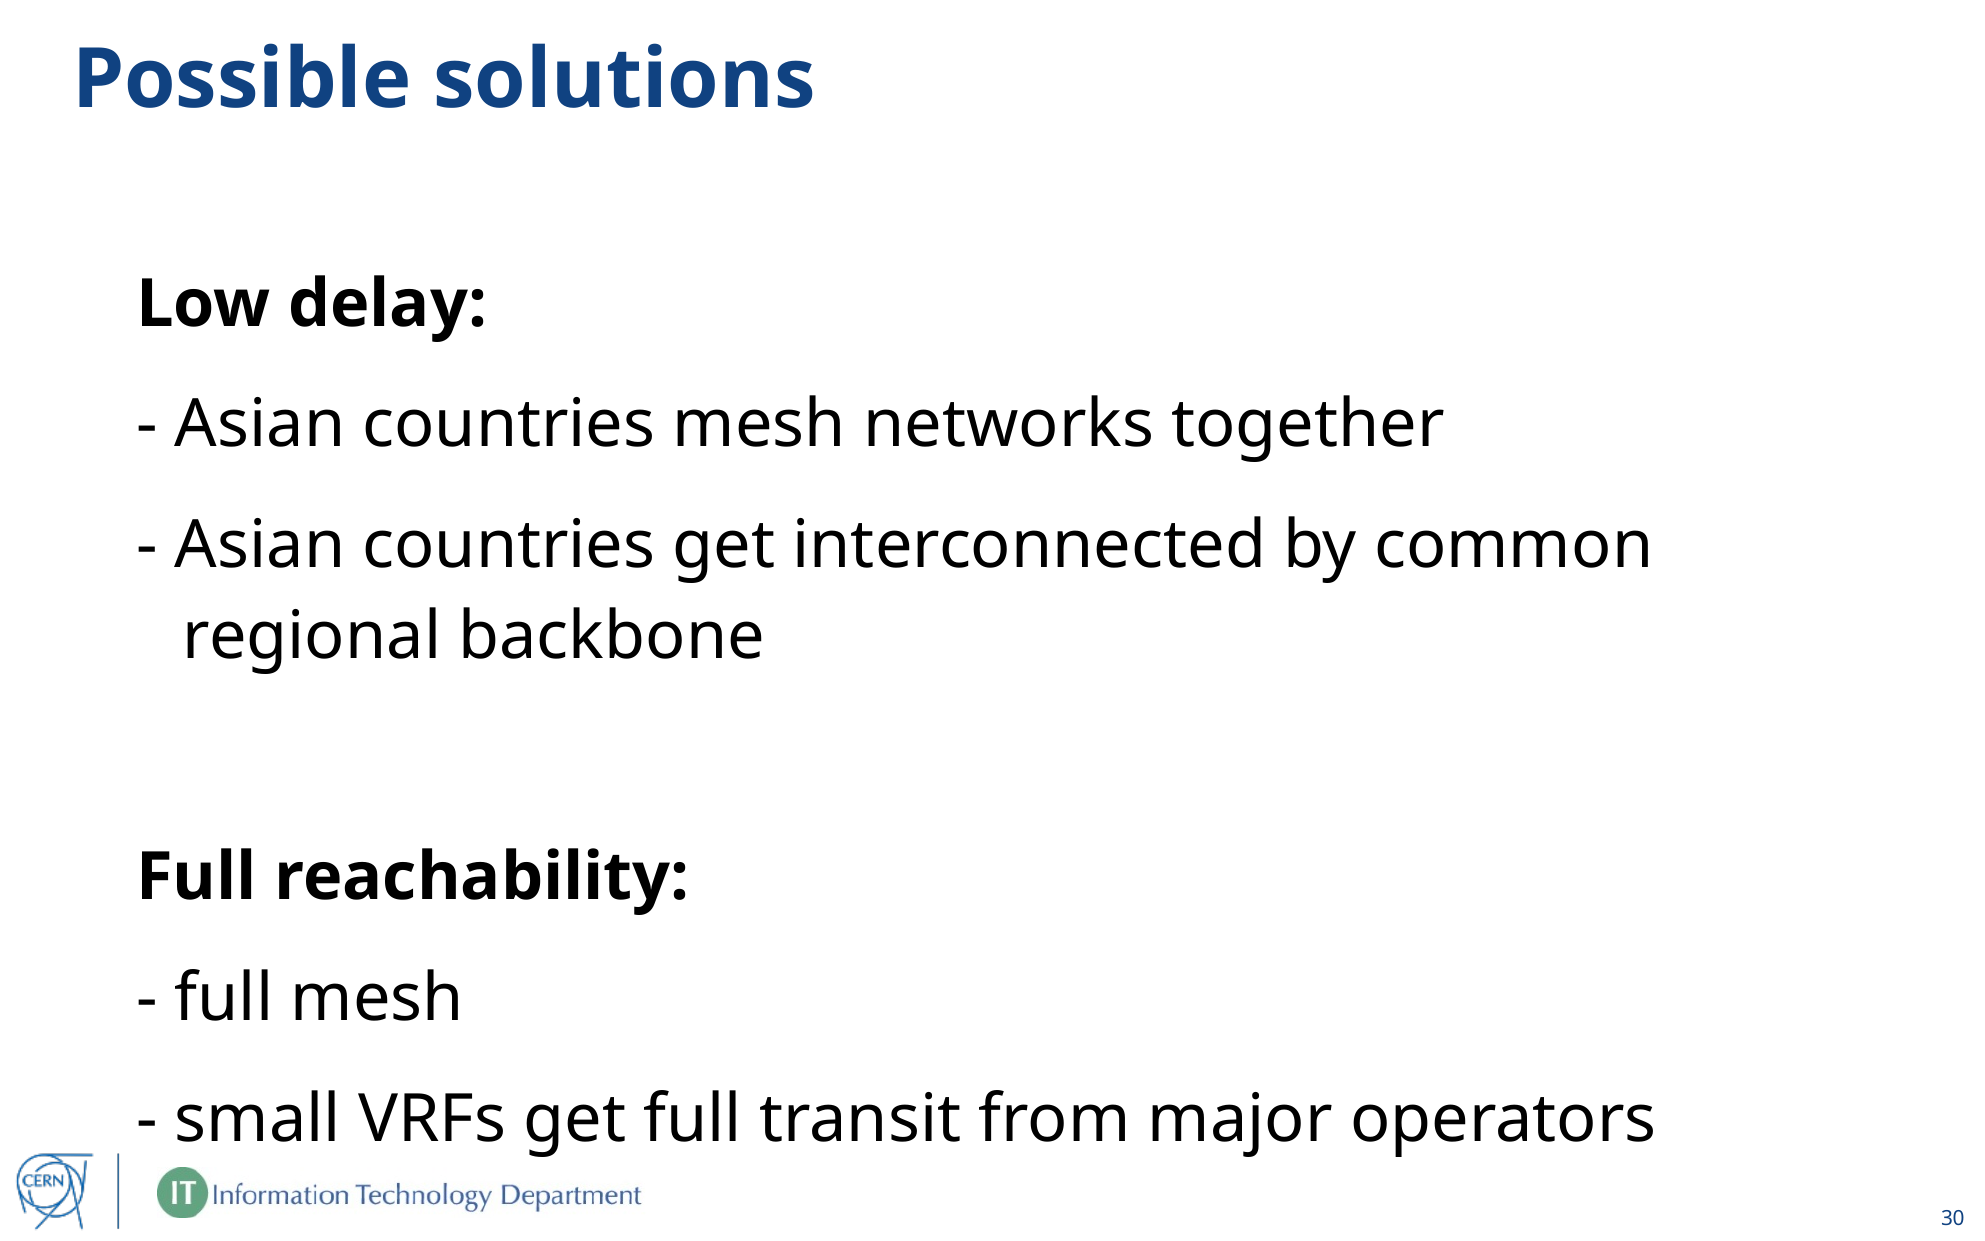

# Possible solutions
Low delay:
- Asian countries mesh networks together
- Asian countries get interconnected by common regional backbone
Full reachability:
- full mesh
- small VRFs get full transit from major operators